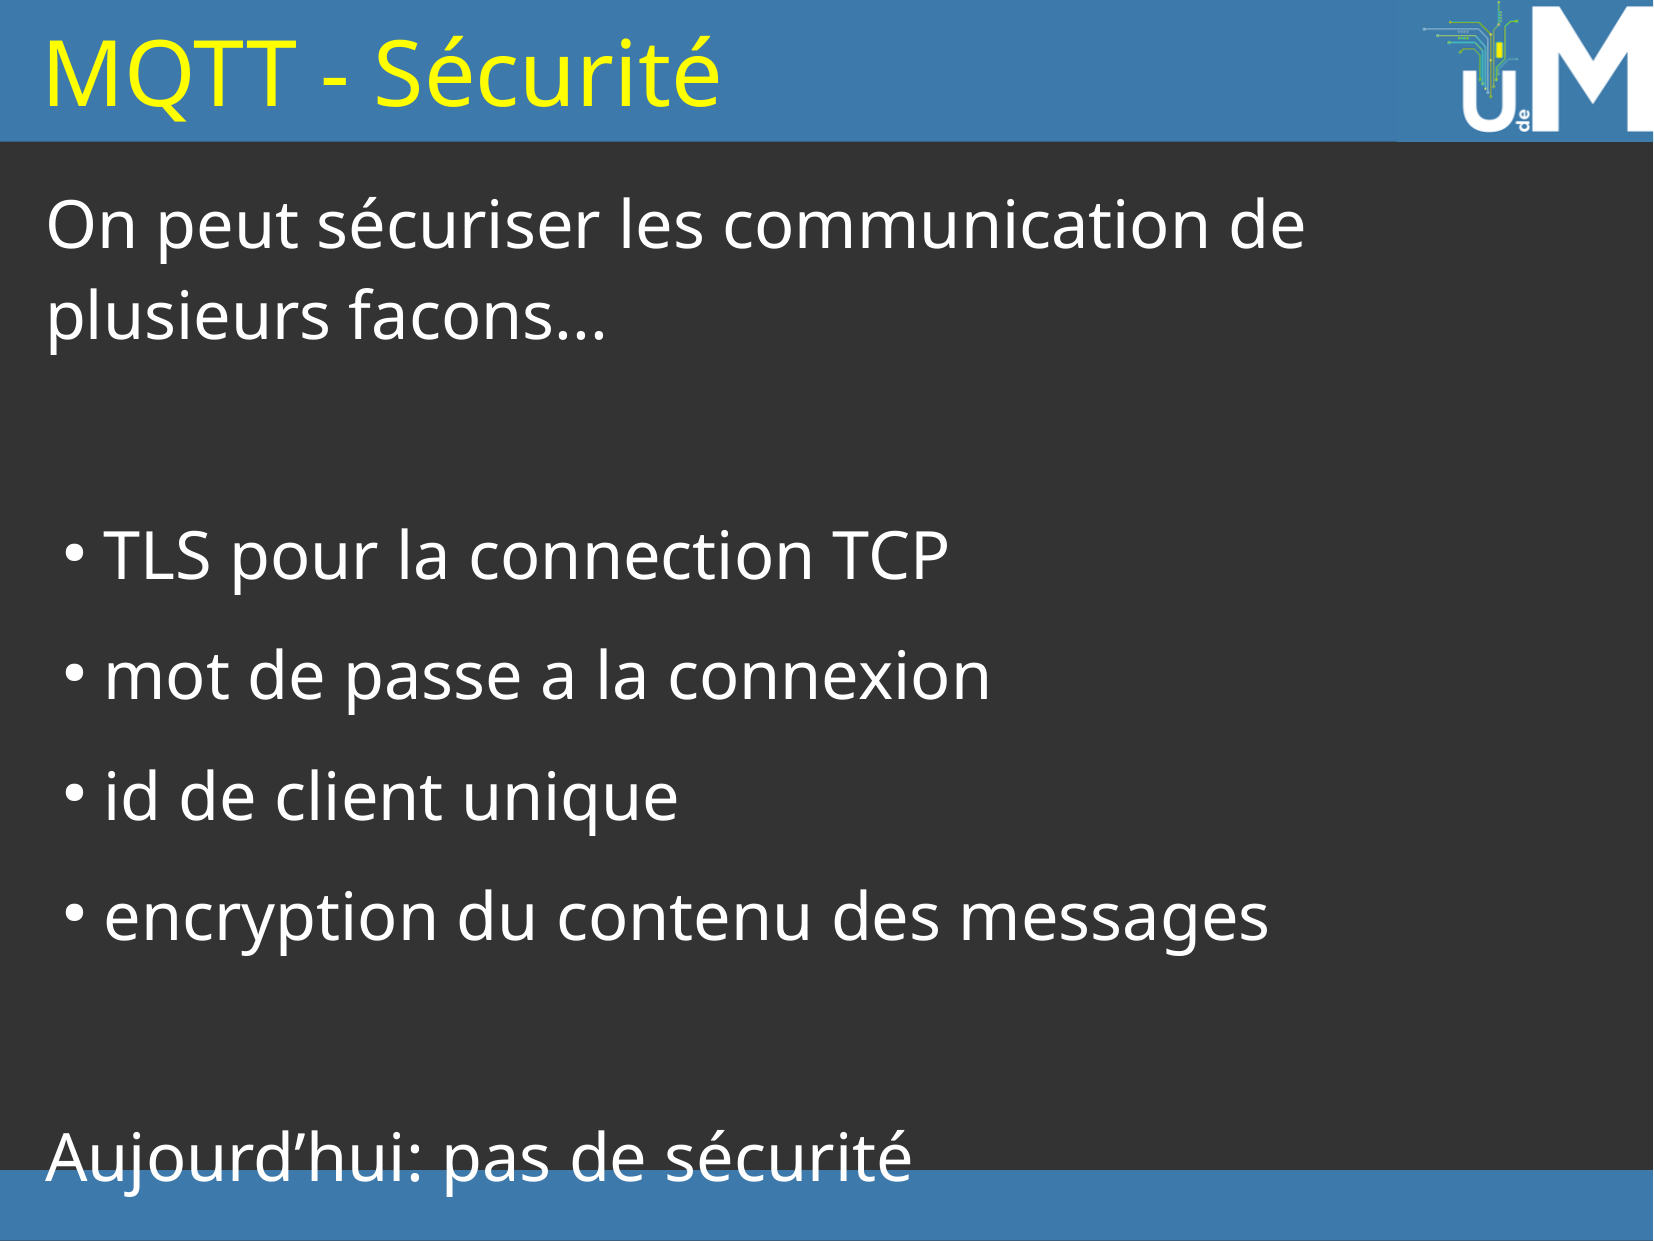

# MQTT - Sécurité
On peut sécuriser les communication de plusieurs facons...
 TLS pour la connection TCP
 mot de passe a la connexion
 id de client unique
 encryption du contenu des messages
Aujourd’hui: pas de sécurité